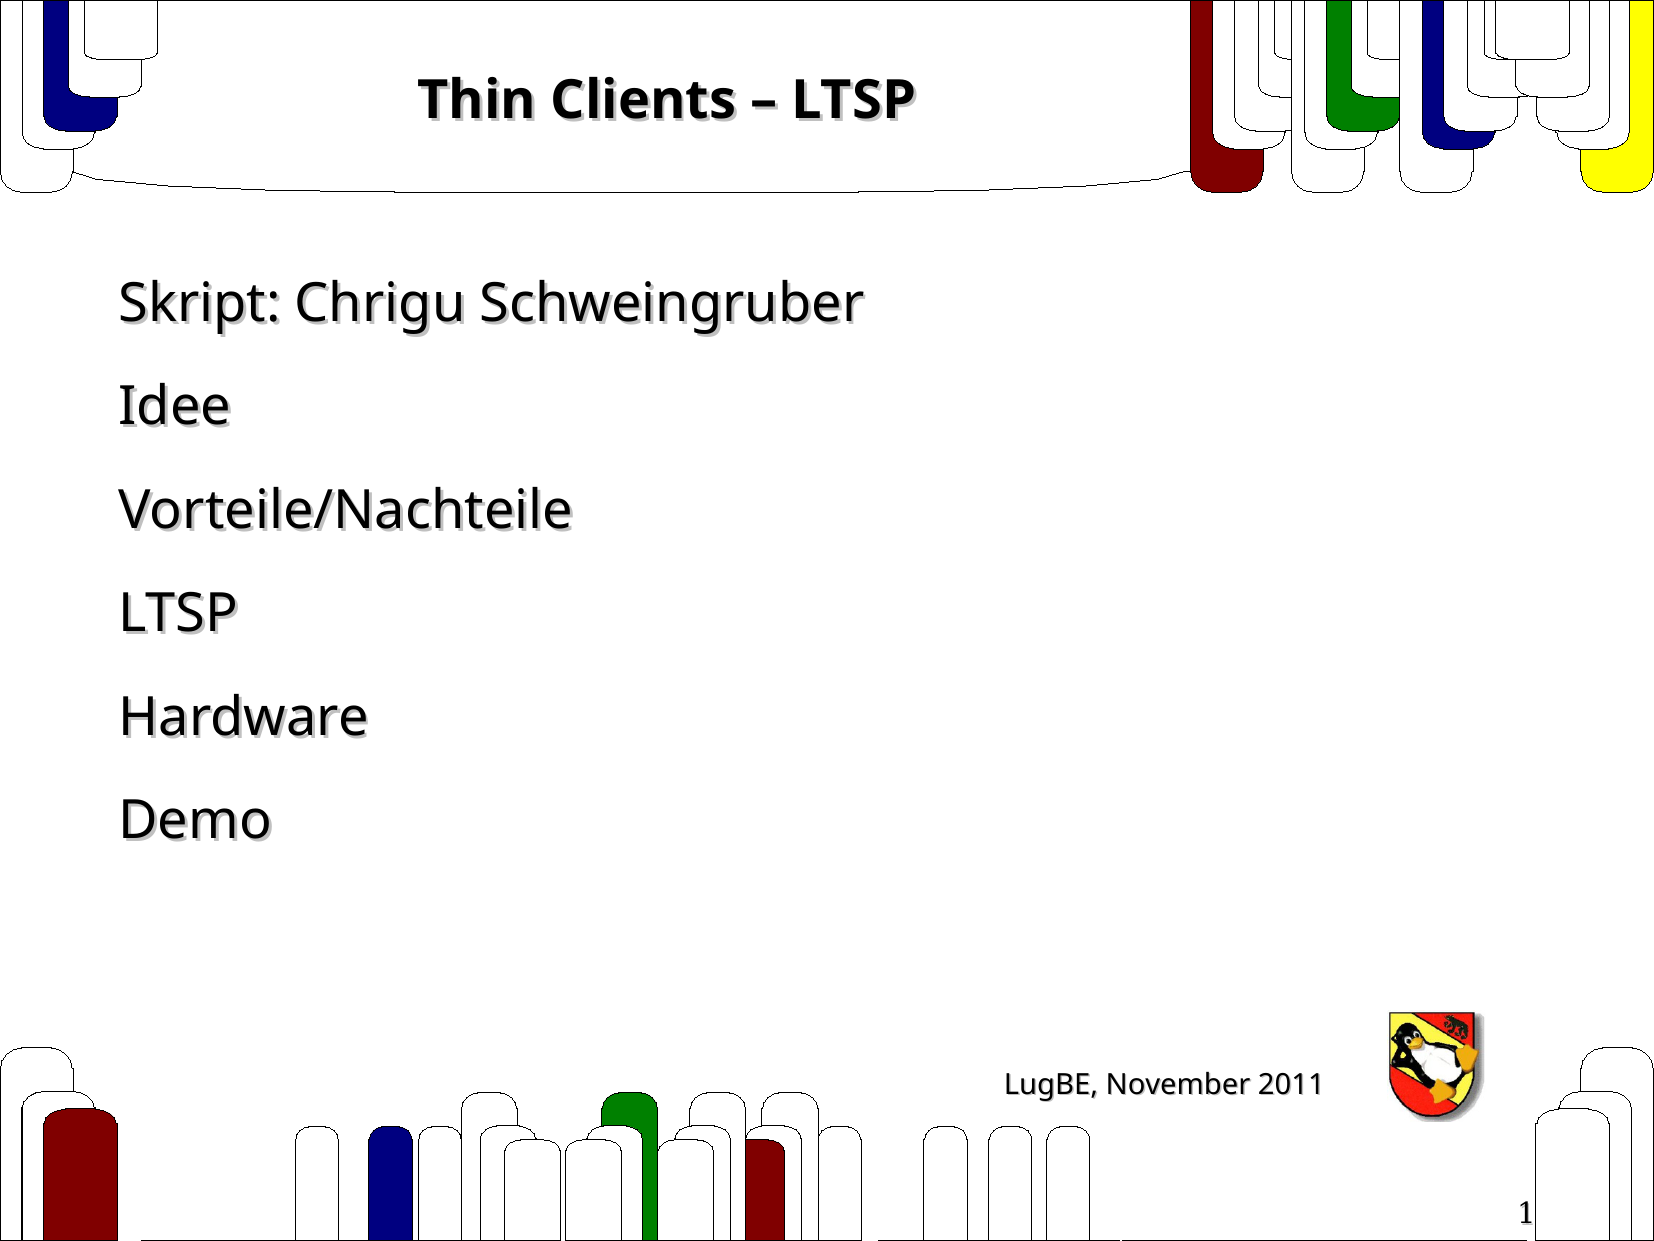

# Thin Clients – LTSP
Skript: Chrigu Schweingruber
Idee
Vorteile/Nachteile
LTSP
Hardware
Demo